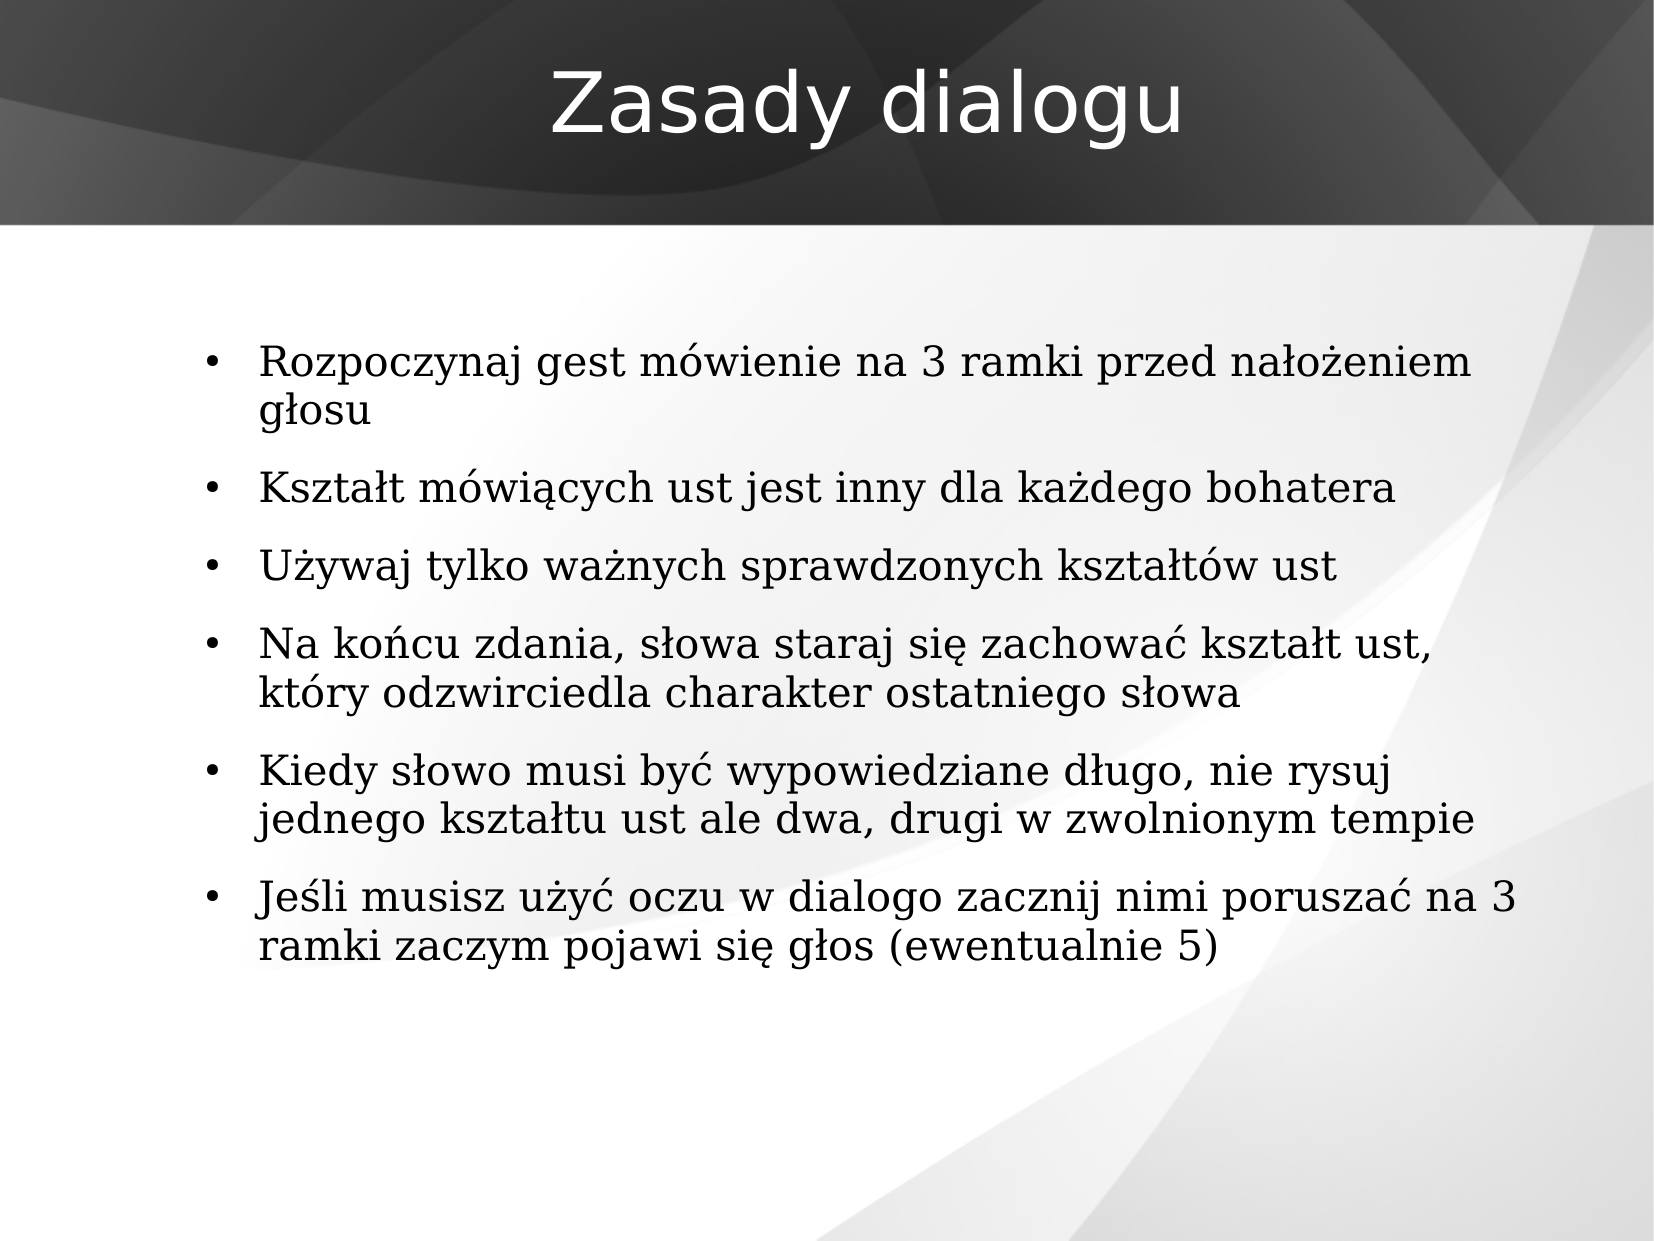

# Zasady dialogu
Rozpoczynaj gest mówienie na 3 ramki przed nałożeniem głosu
Kształt mówiących ust jest inny dla każdego bohatera
Używaj tylko ważnych sprawdzonych kształtów ust
Na końcu zdania, słowa staraj się zachować kształt ust, który odzwirciedla charakter ostatniego słowa
Kiedy słowo musi być wypowiedziane długo, nie rysuj jednego kształtu ust ale dwa, drugi w zwolnionym tempie
Jeśli musisz użyć oczu w dialogo zacznij nimi poruszać na 3 ramki zaczym pojawi się głos (ewentualnie 5)